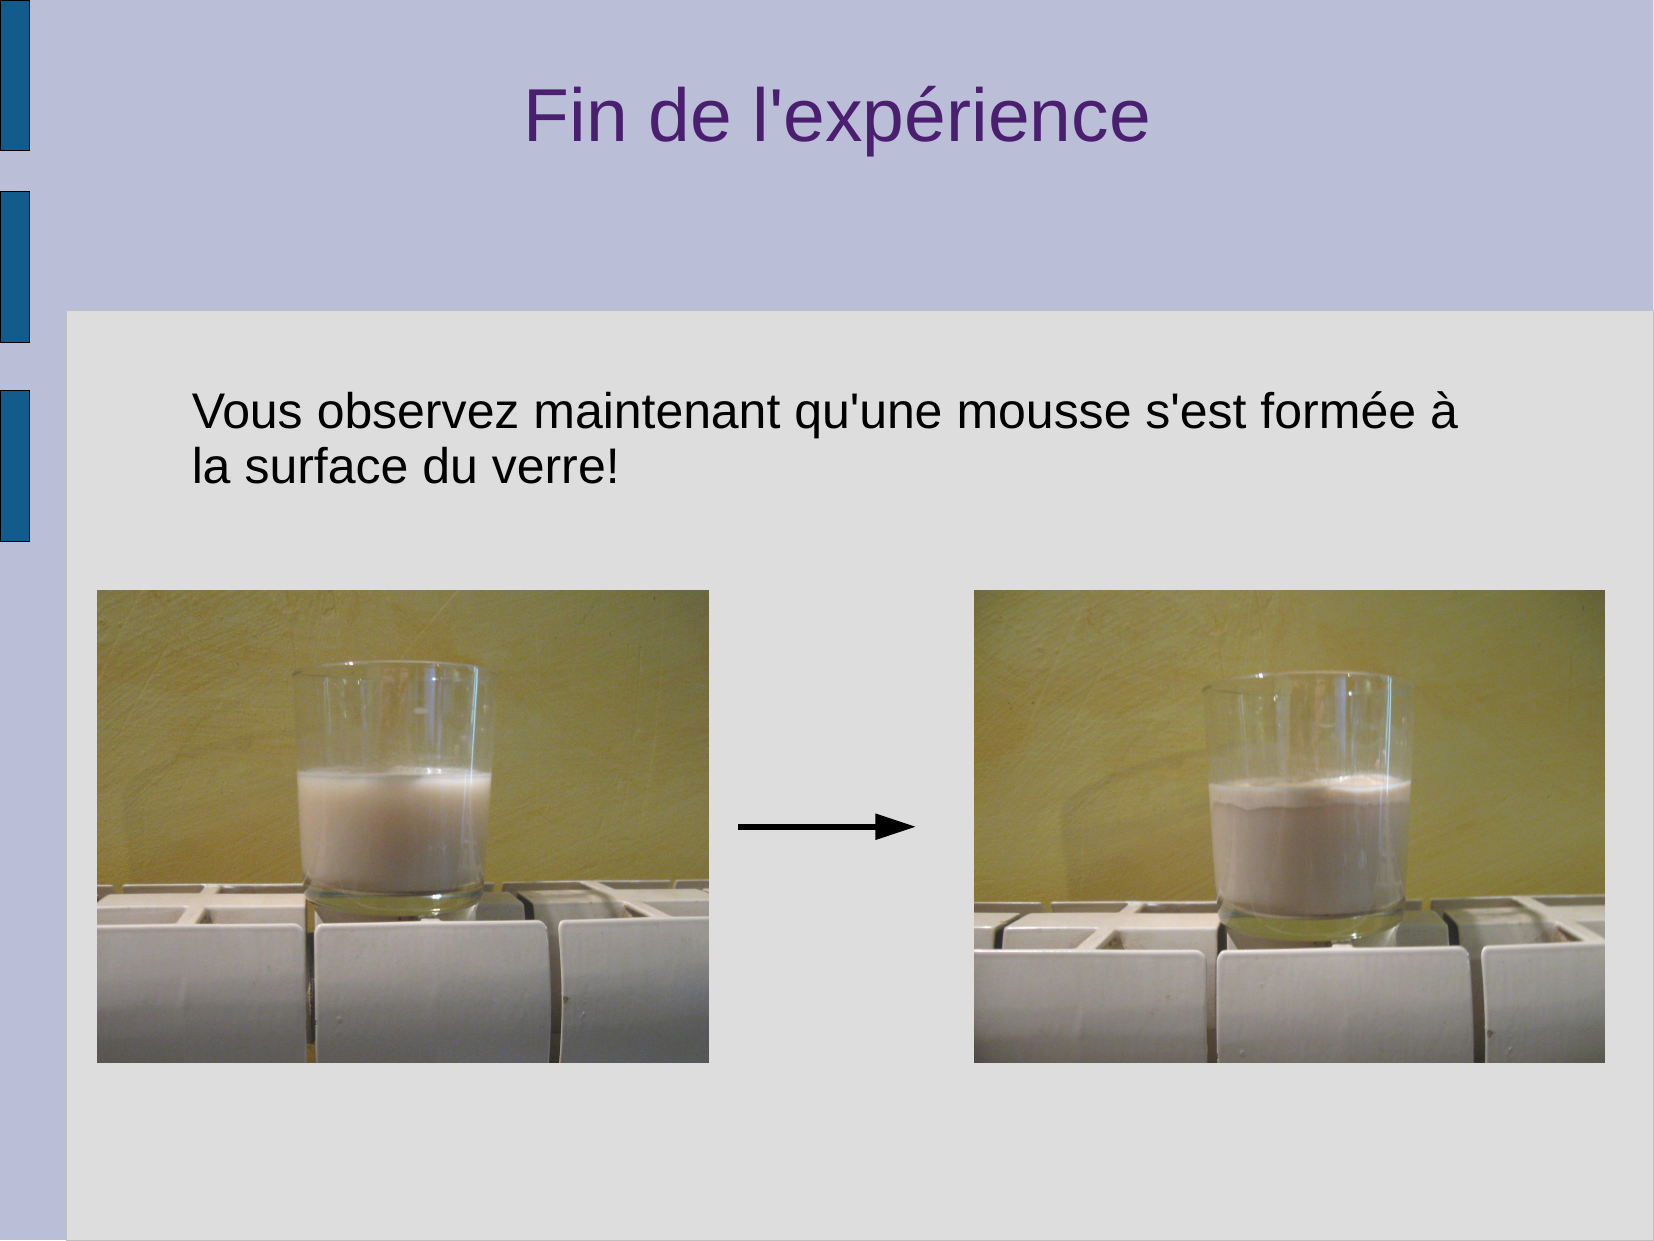

Fin de l'expérience
Vous observez maintenant qu'une mousse s'est formée à la surface du verre!